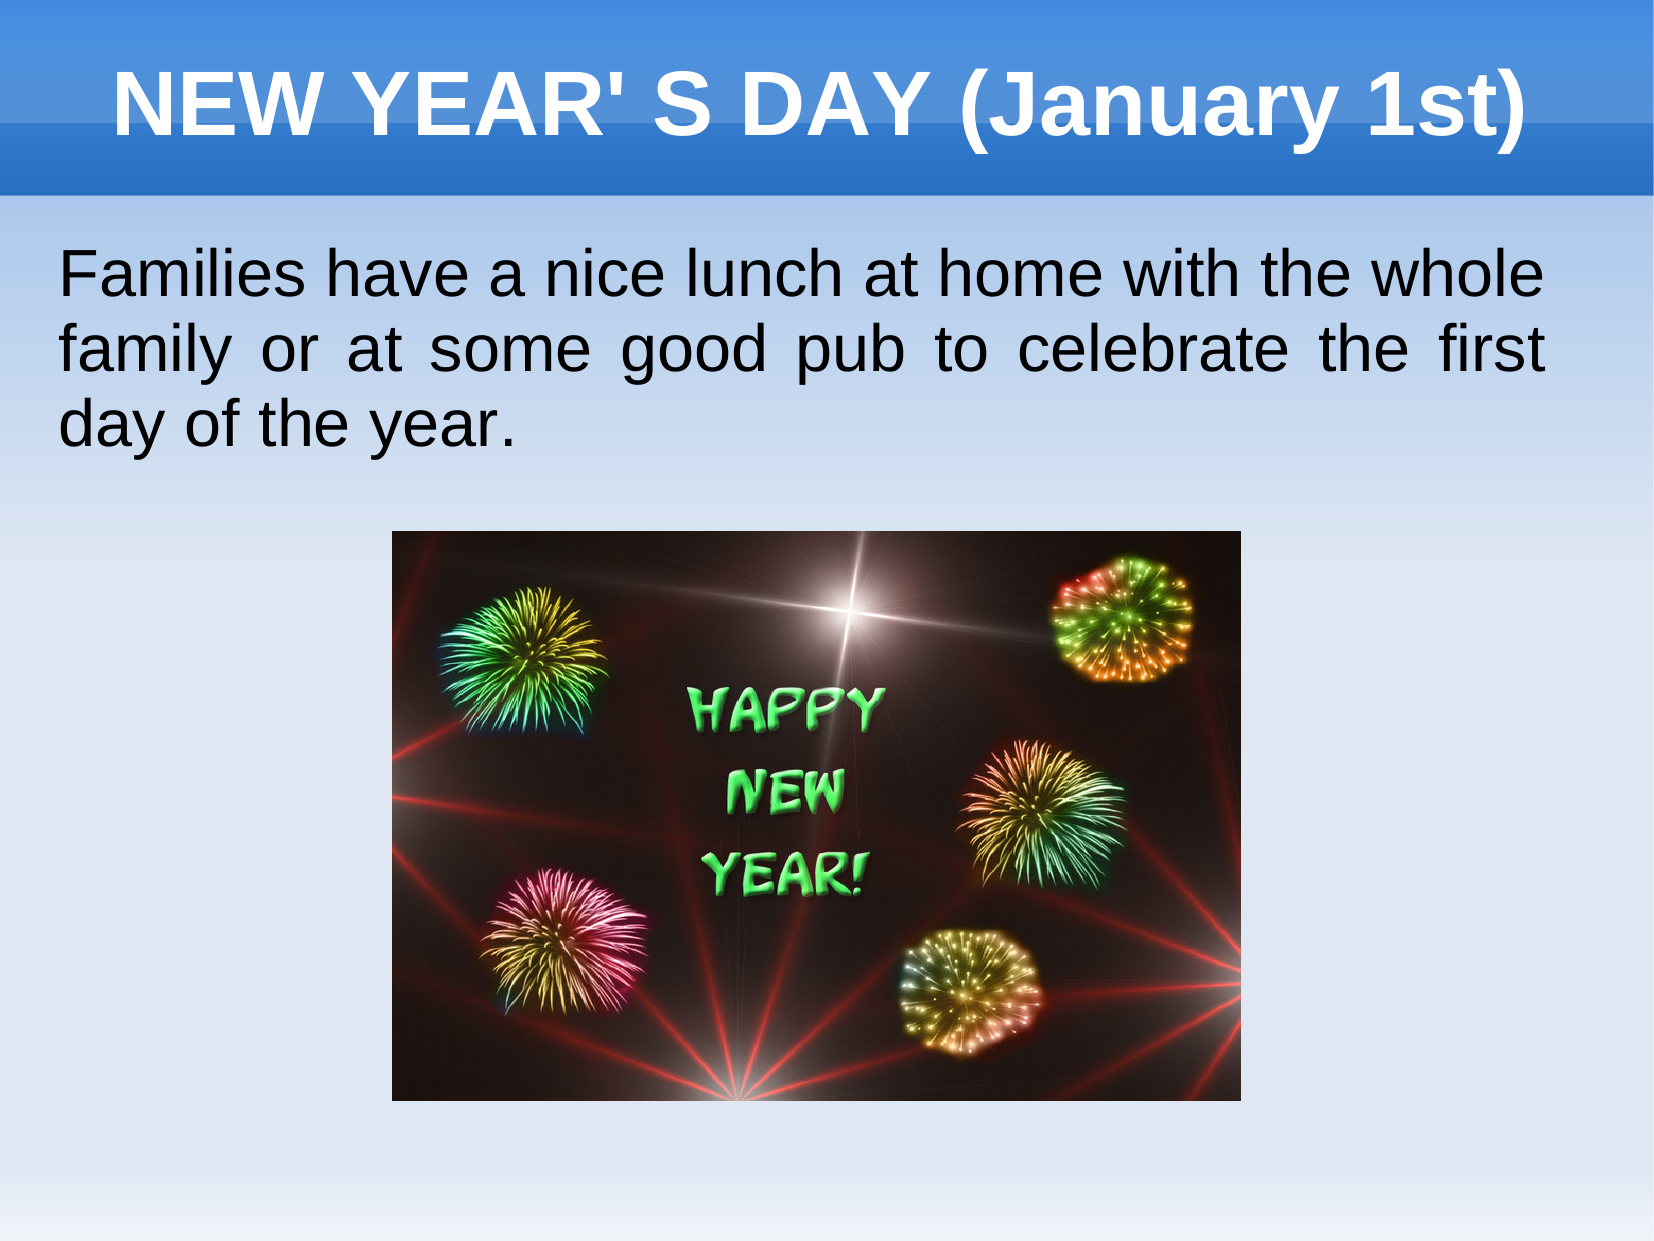

# NEW YEAR' S DAY (January 1st)
Families have a nice lunch at home with the whole family or at some good pub to celebrate the first day of the year.